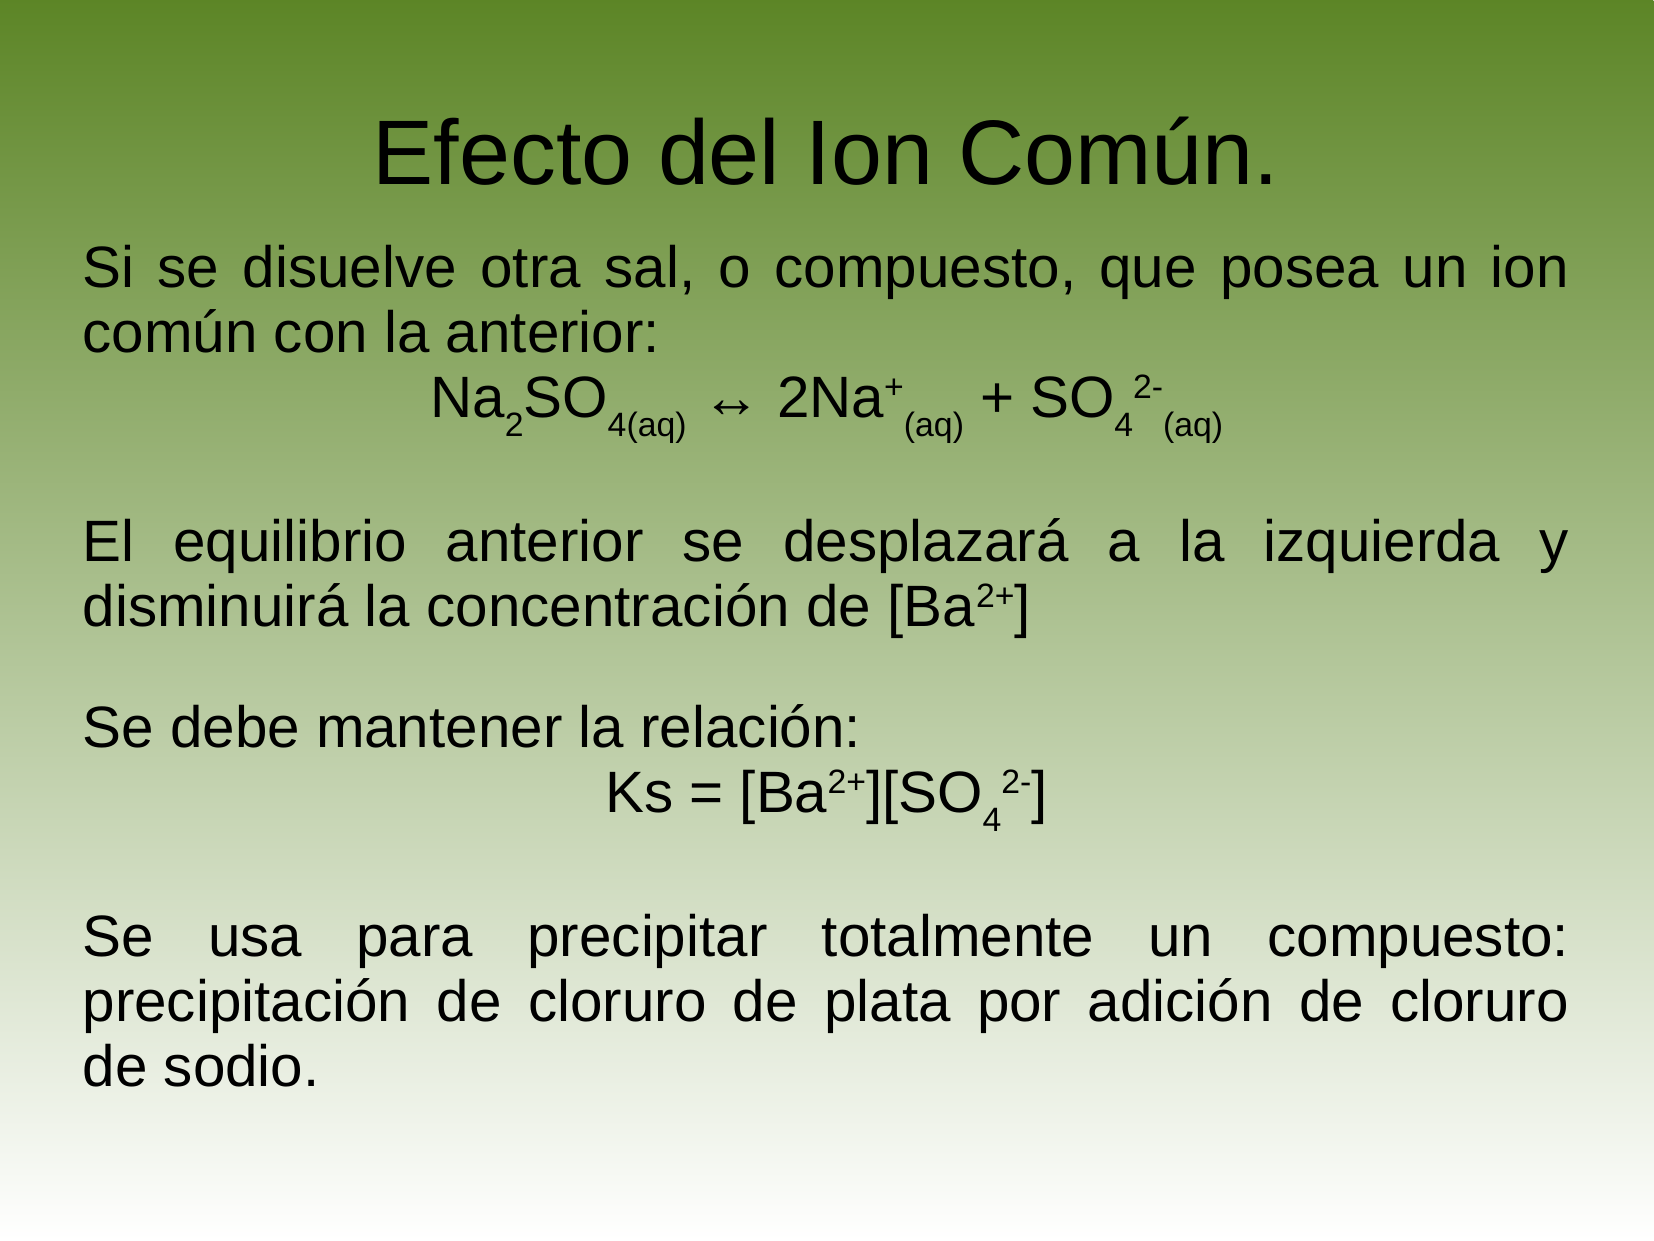

# Efecto del Ion Común.
Si se disuelve otra sal, o compuesto, que posea un ion común con la anterior:
Na2SO4(aq) ↔ 2Na+(aq) + SO42-(aq)
El equilibrio anterior se desplazará a la izquierda y disminuirá la concentración de [Ba2+]
Se debe mantener la relación:
Ks = [Ba2+][SO42-]
Se usa para precipitar totalmente un compuesto: precipitación de cloruro de plata por adición de cloruro de sodio.